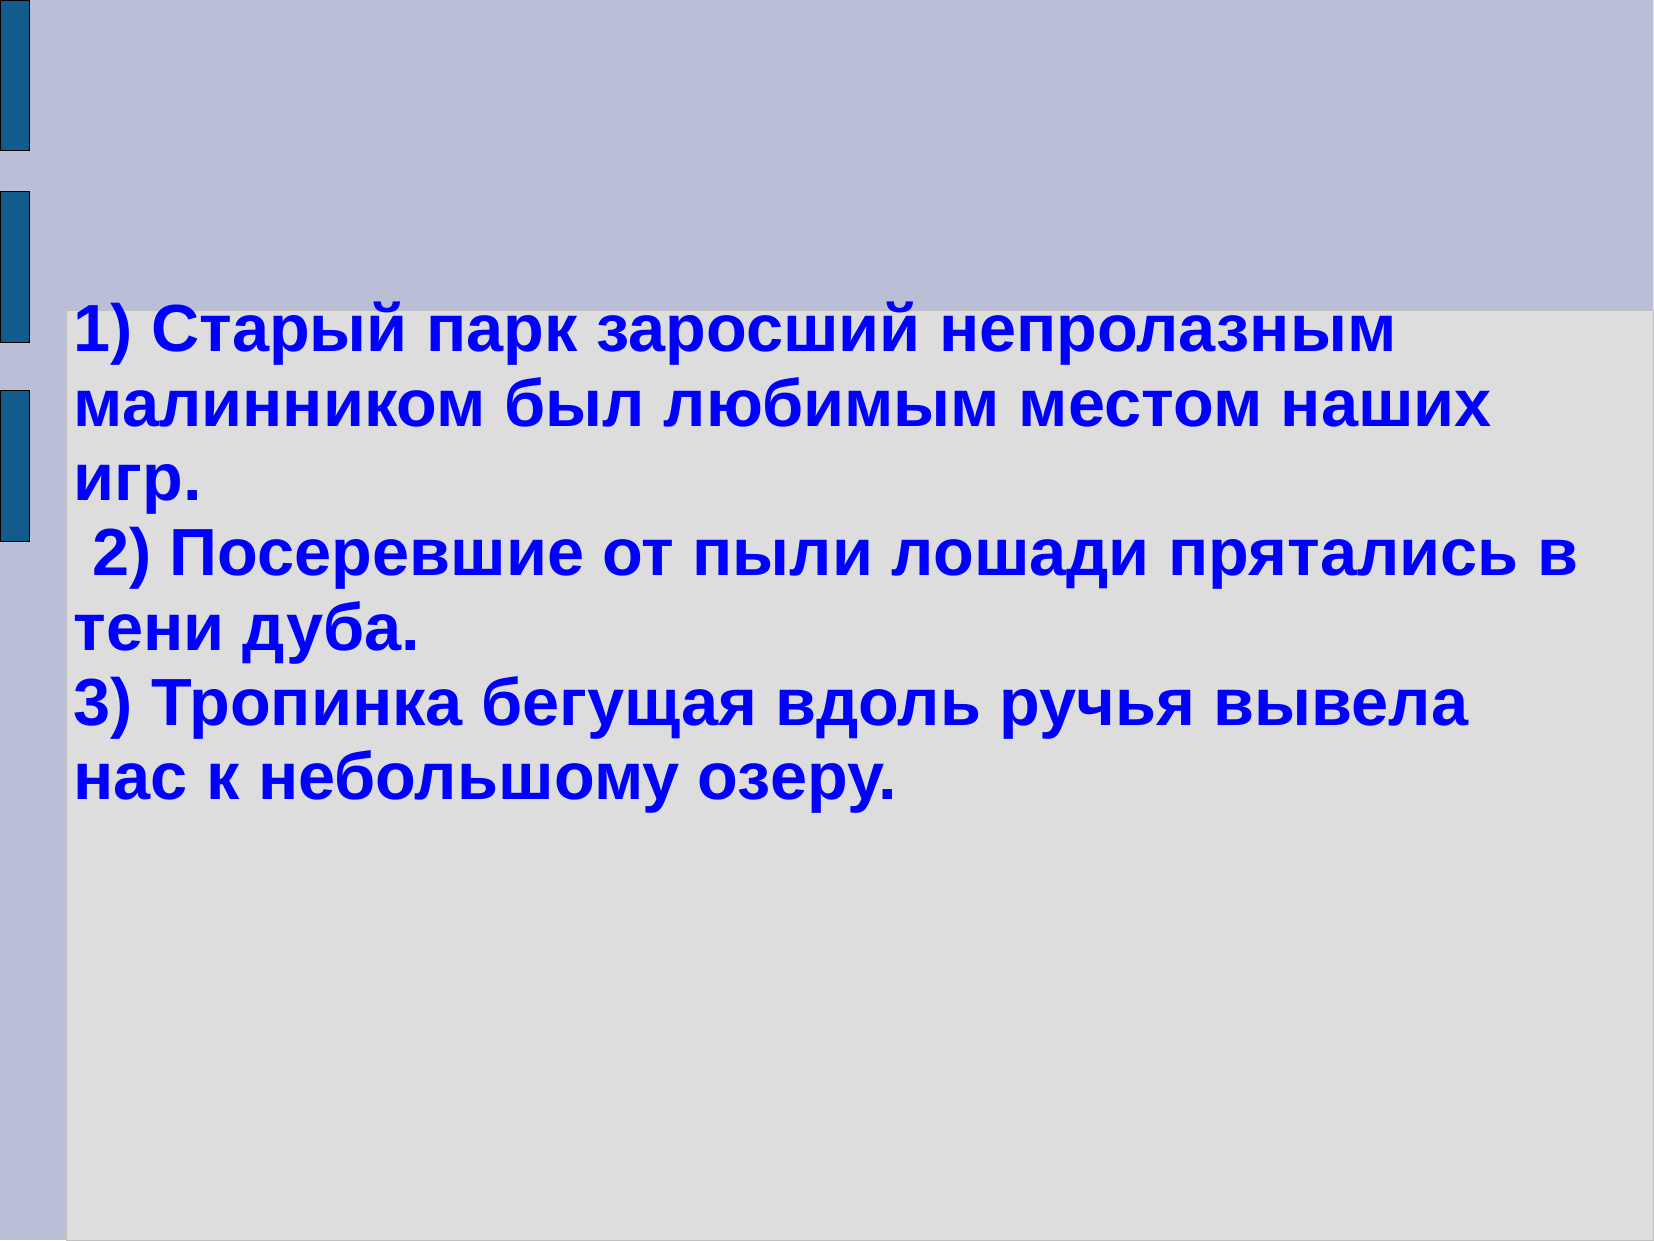

1) Старый парк заросший непролазным малинником был любимым местом наших игр.
 2) Посеревшие от пыли лошади прятались в тени дуба.
3) Тропинка бегущая вдоль ручья вывела нас к небольшому озеру.